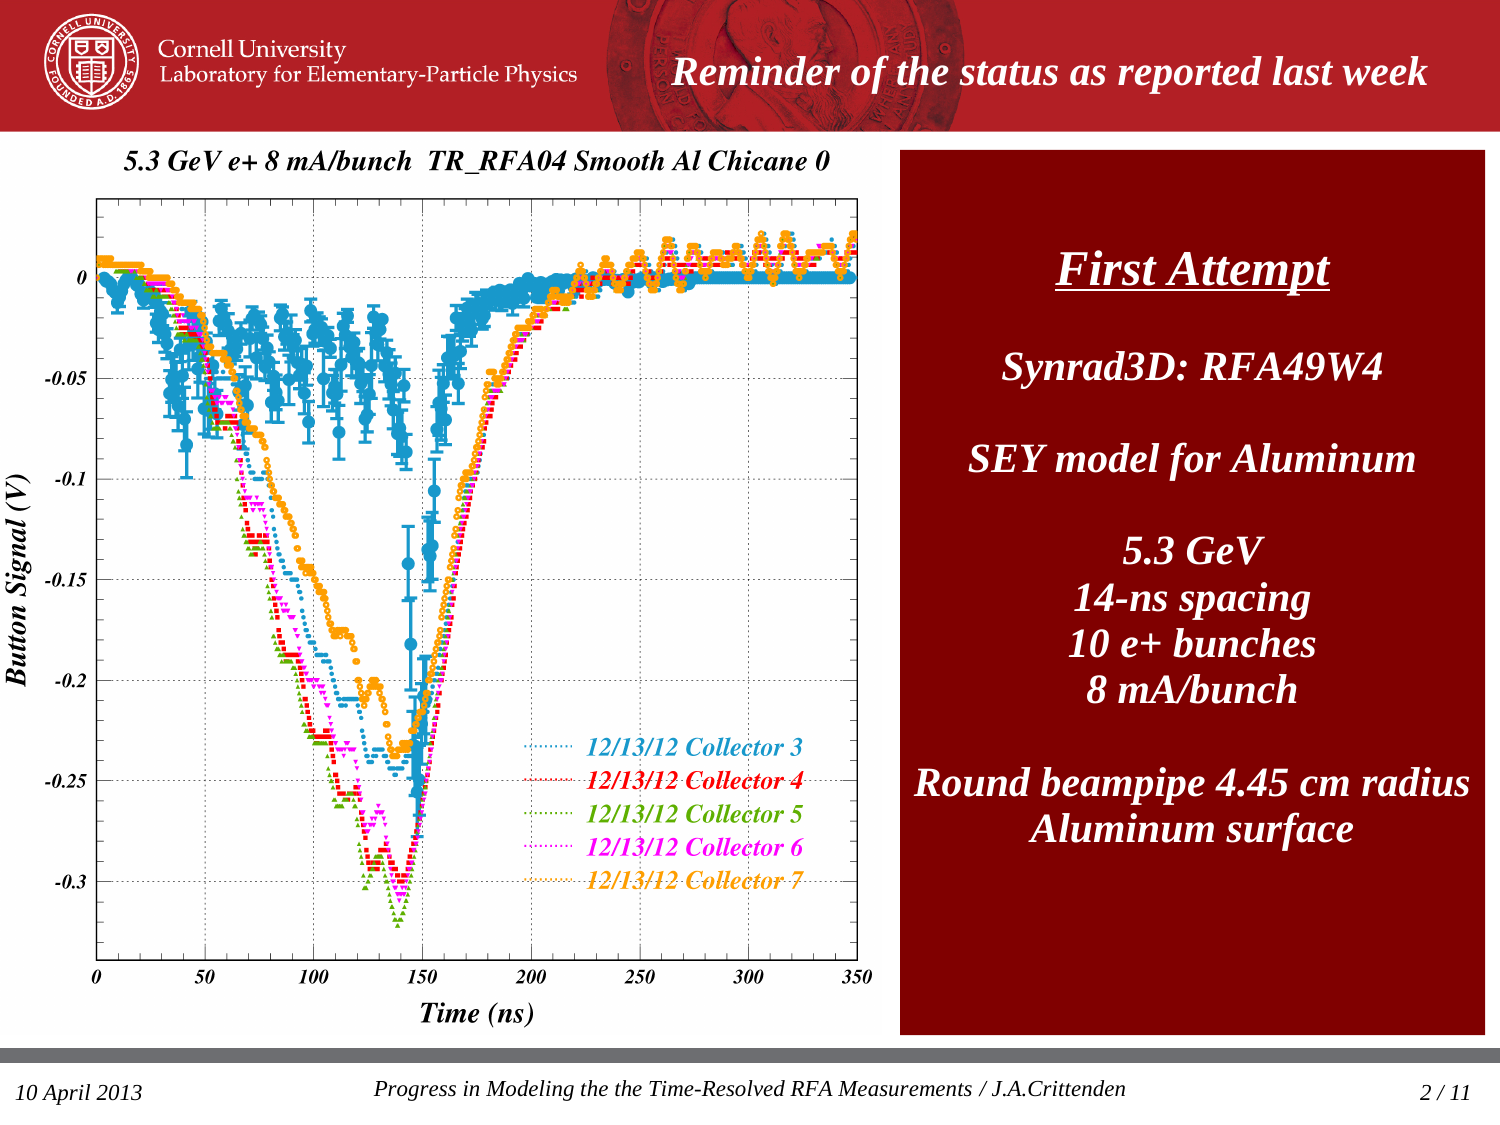

# Reminder of the status as reported last week
First Attempt
Synrad3D: RFA49W4
SEY model for Aluminum
5.3 GeV
14-ns spacing
10 e+ bunches
8 mA/bunch
Round beampipe 4.45 cm radius
Aluminum surface